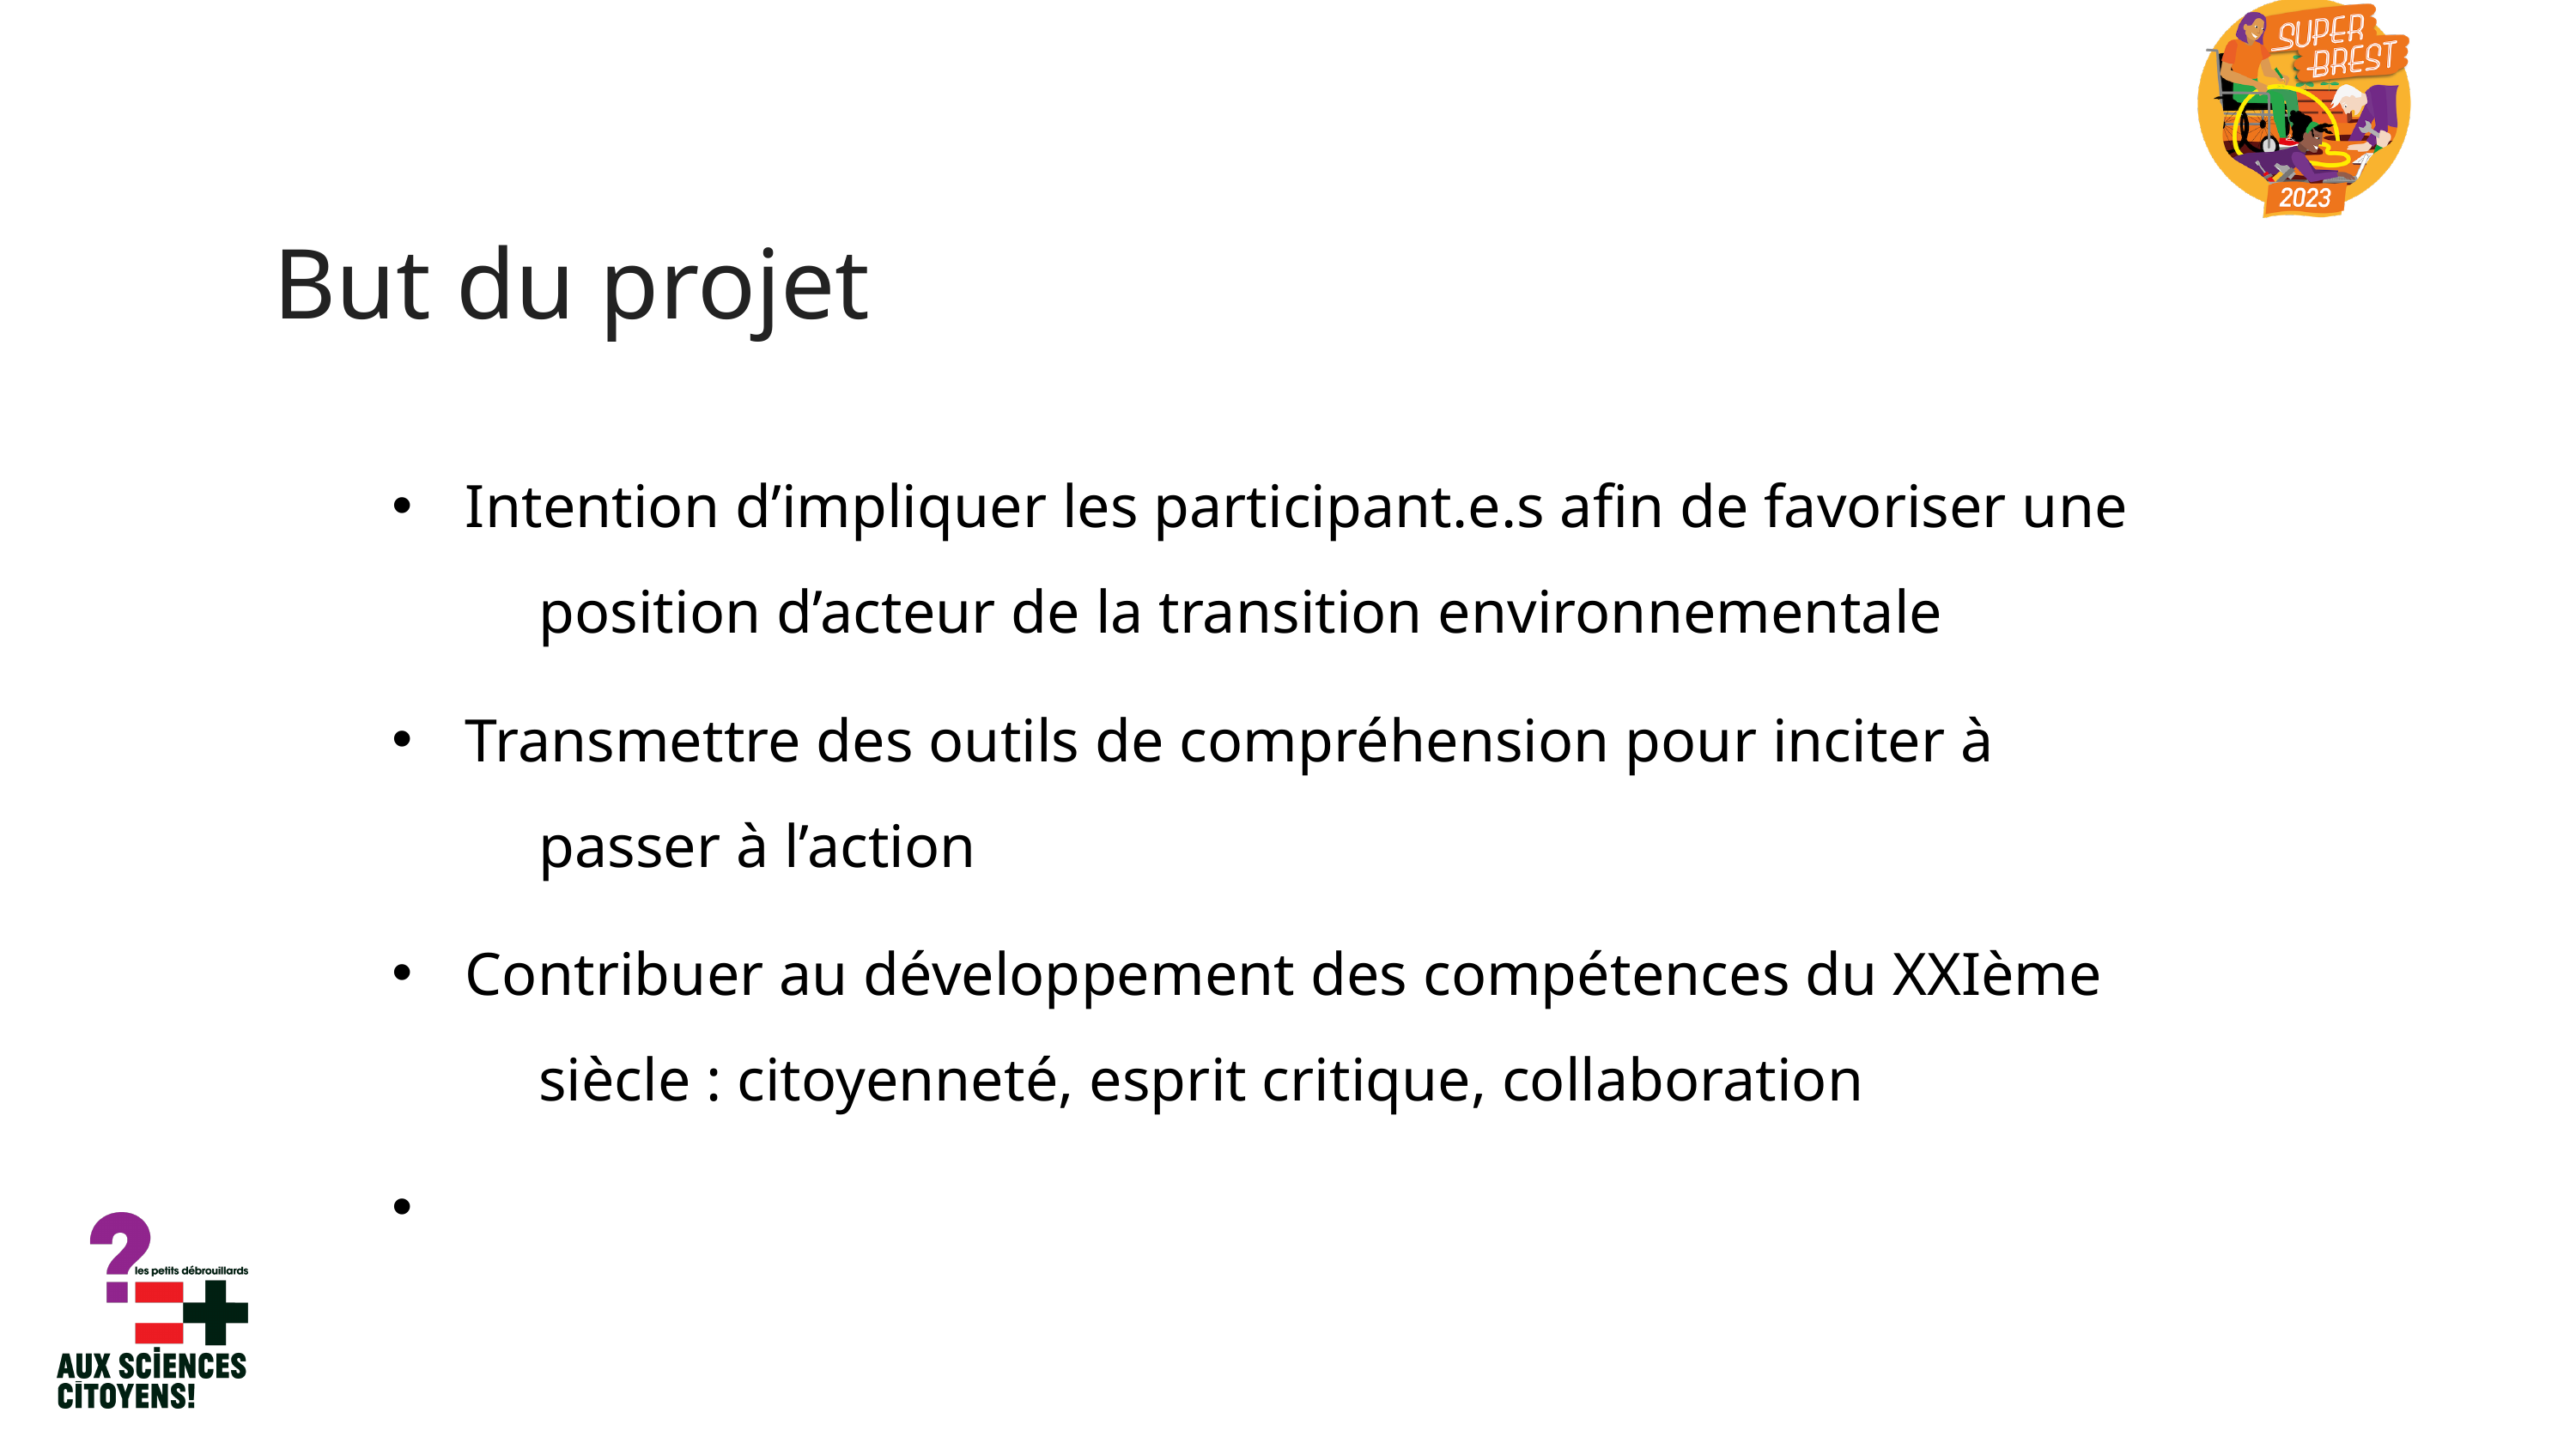

# But du projet
Intention d’impliquer les participant.e.s afin de favoriser une position d’acteur de la transition environnementale
Transmettre des outils de compréhension pour inciter à passer à l’action
Contribuer au développement des compétences du XXIème siècle : citoyenneté, esprit critique, collaboration